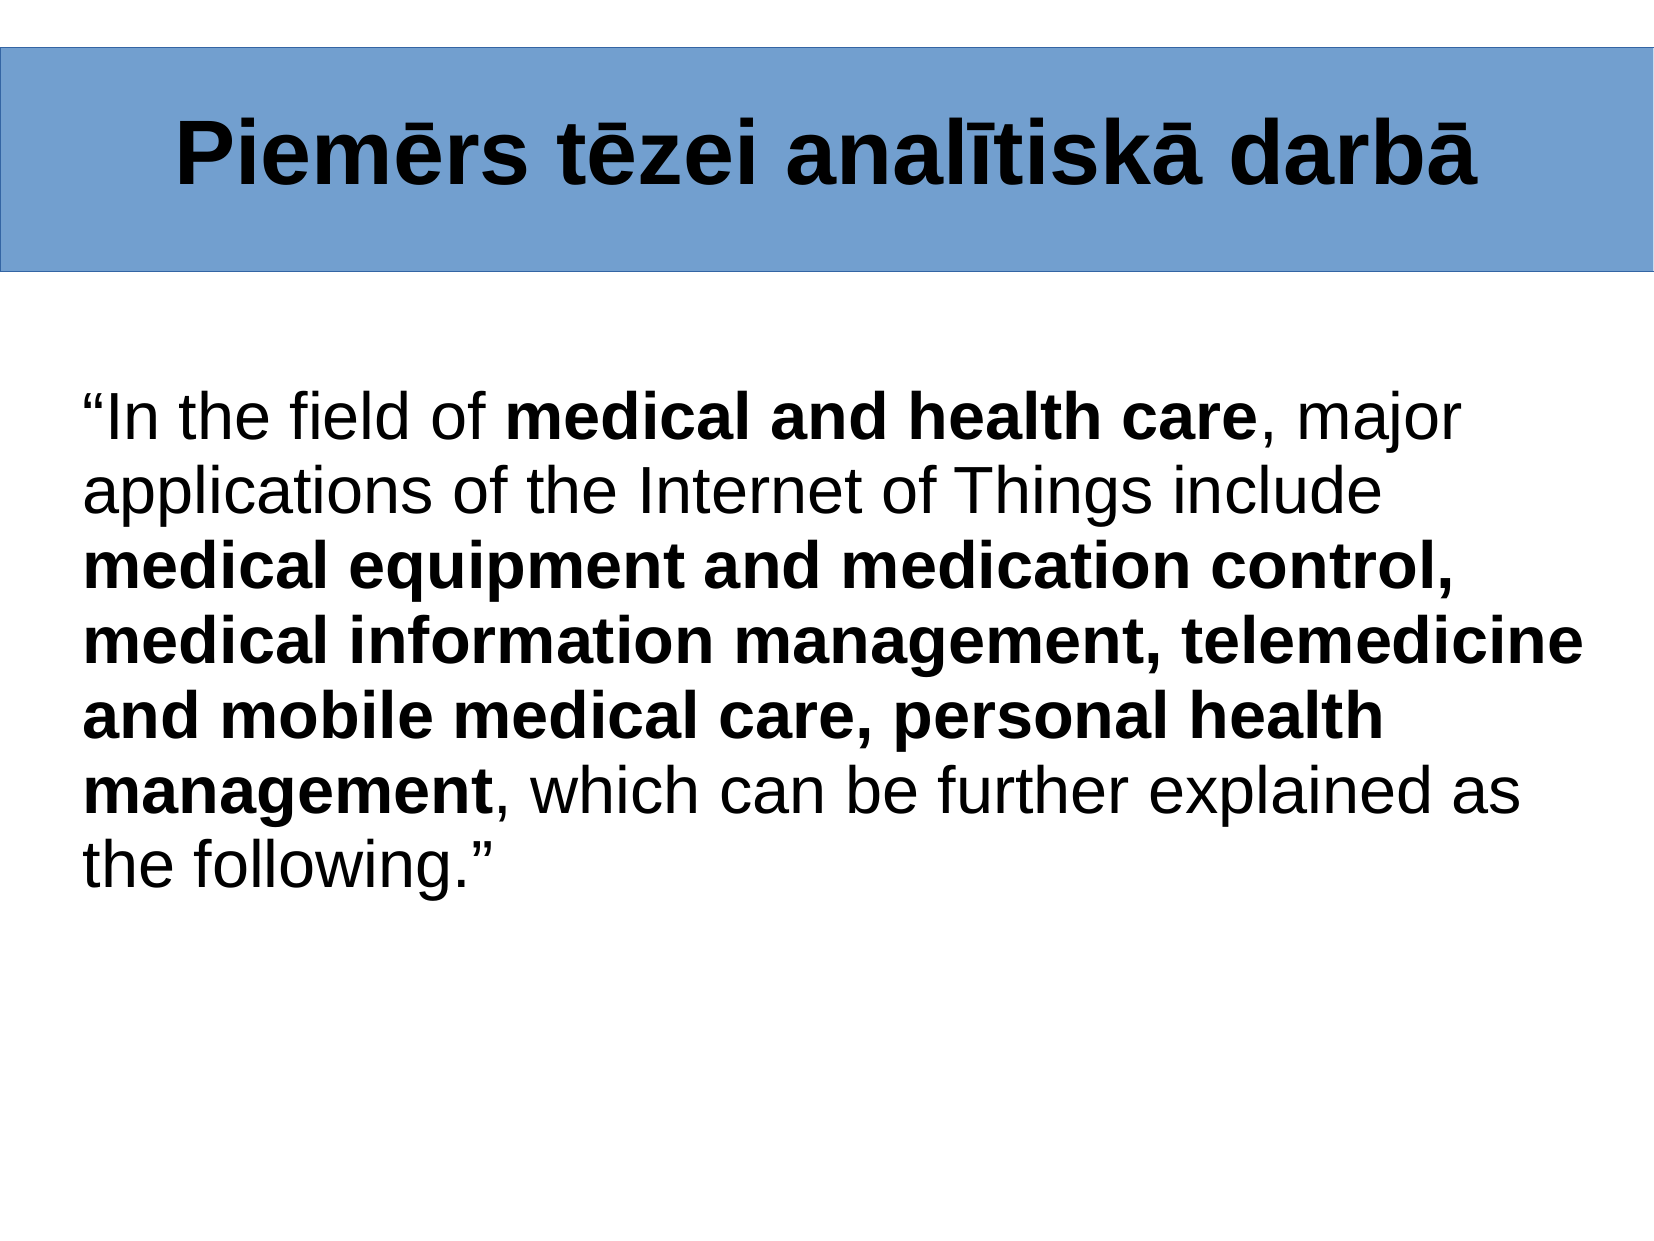

# Piemērs tēzei analītiskā darbā
“In the field of medical and health care, major applications of the Internet of Things include medical equipment and medication control, medical information management, telemedicine and mobile medical care, personal health management, which can be further explained as the following.”